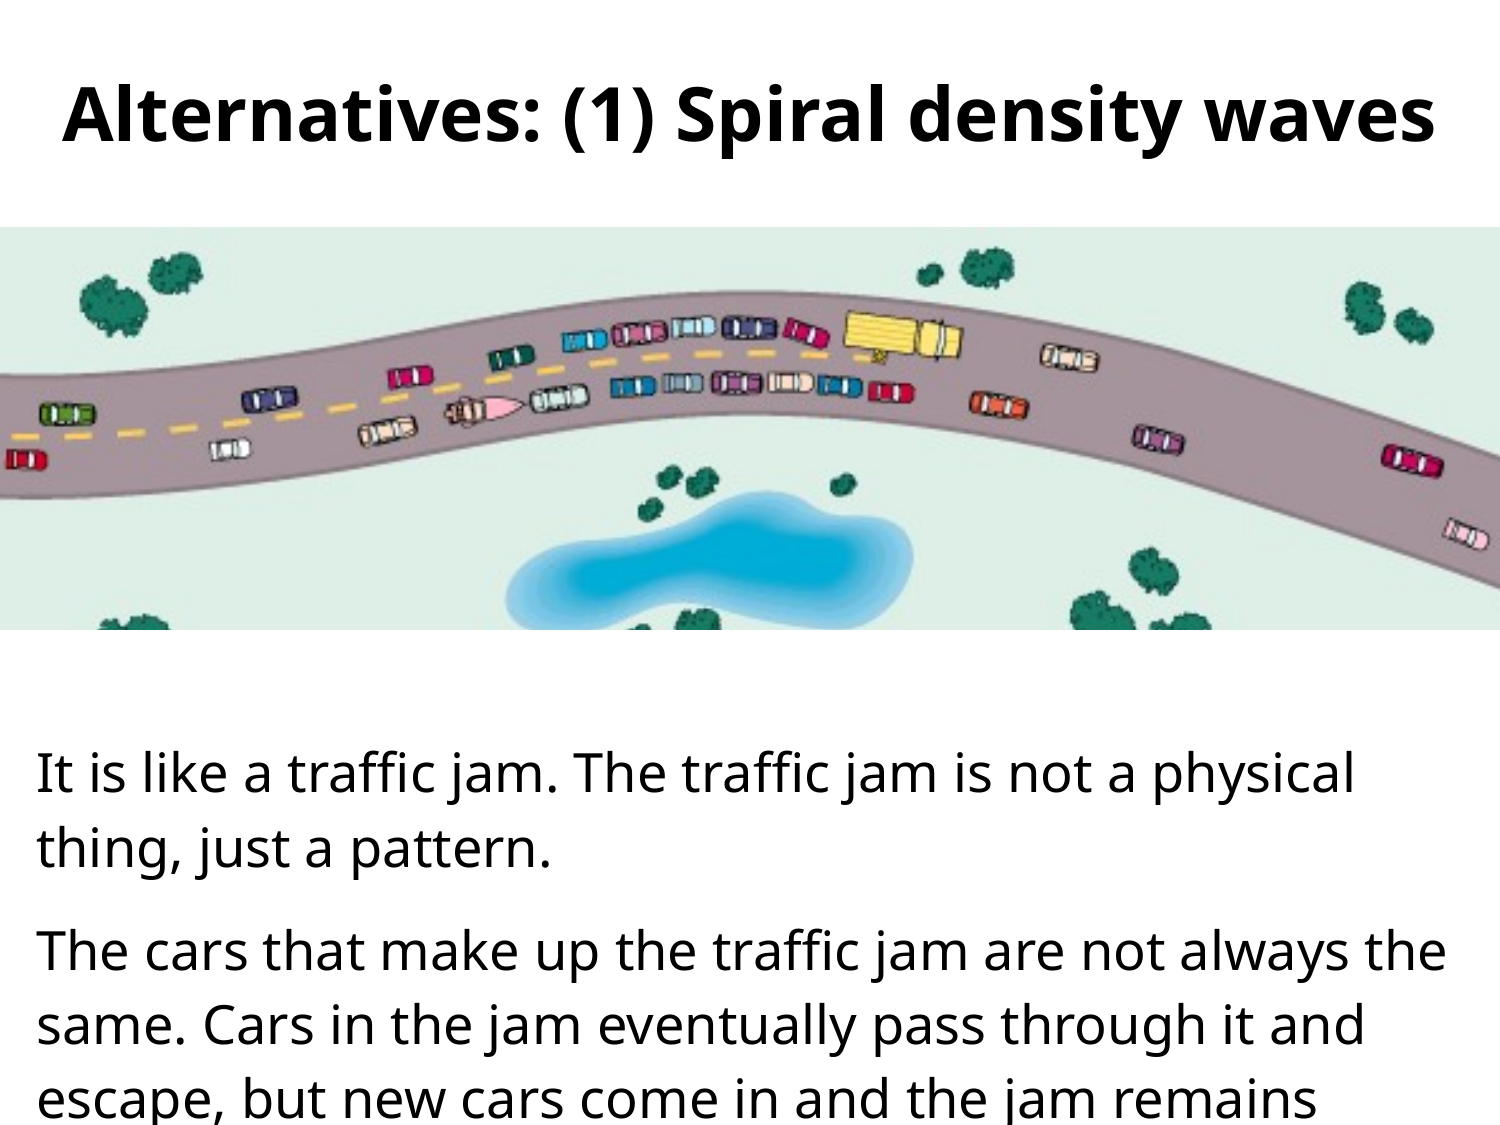

# Alternatives: (1) Spiral density waves
It is like a traffic jam. The traffic jam is not a physical thing, just a pattern.
The cars that make up the traffic jam are not always the same. Cars in the jam eventually pass through it and escape, but new cars come in and the jam remains